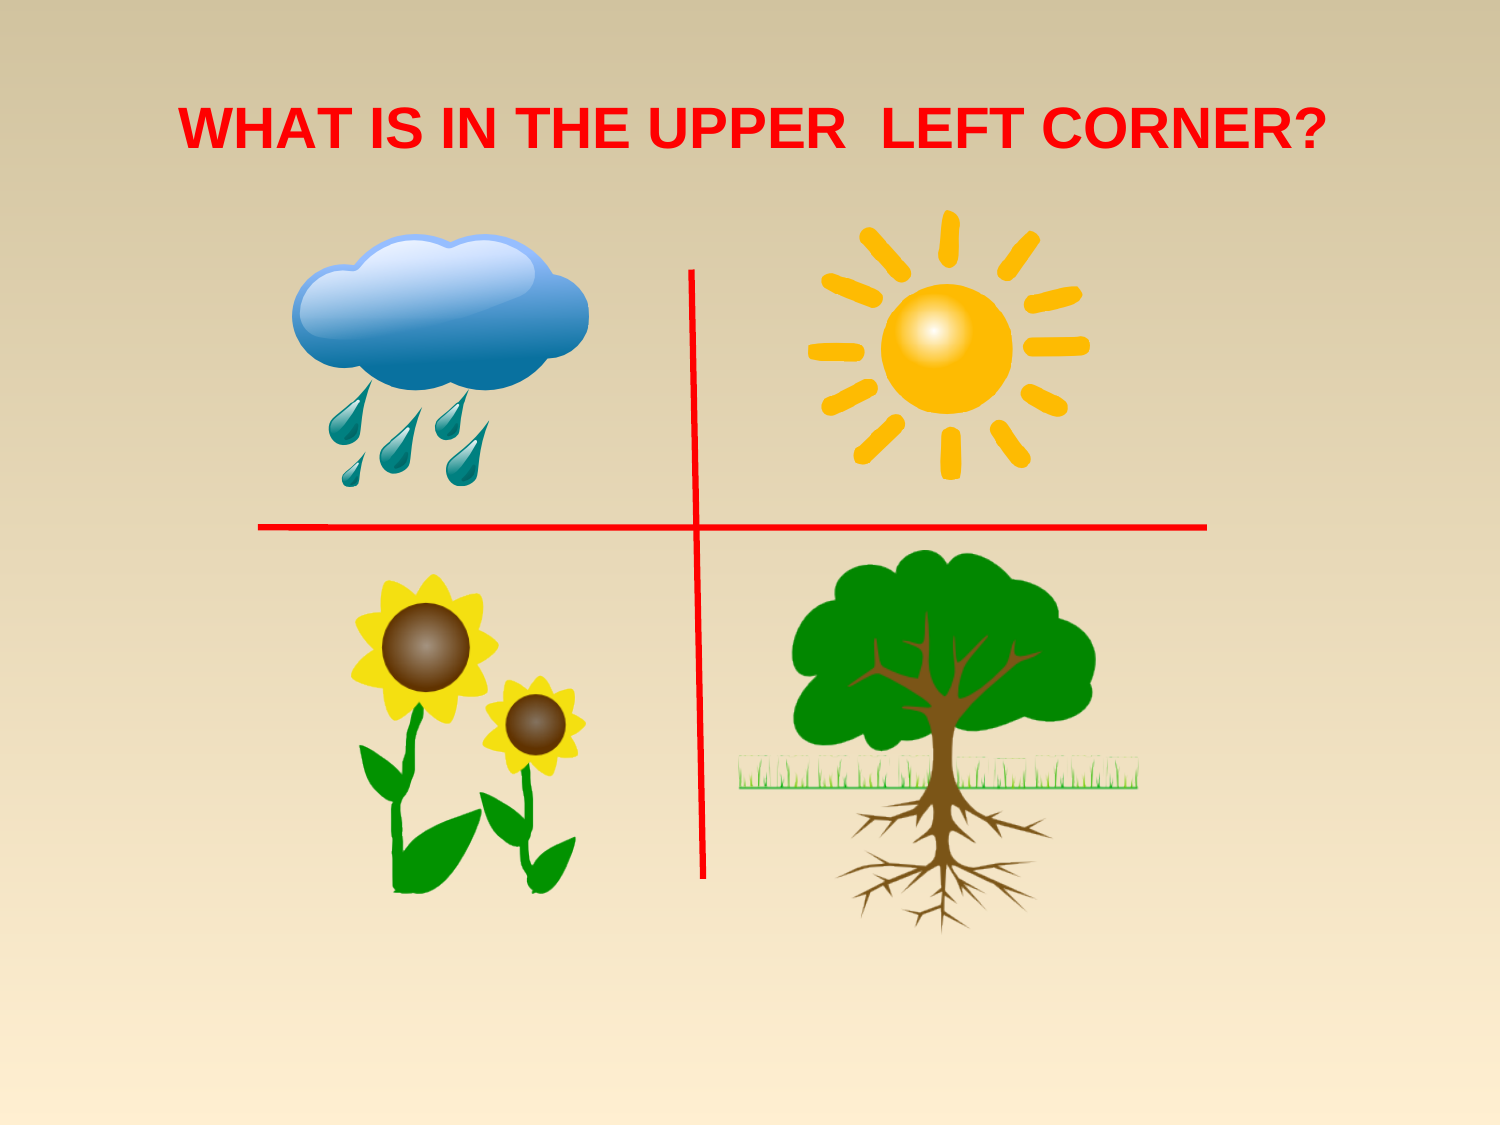

WHAT IS IN THE UPPER LEFT CORNER?